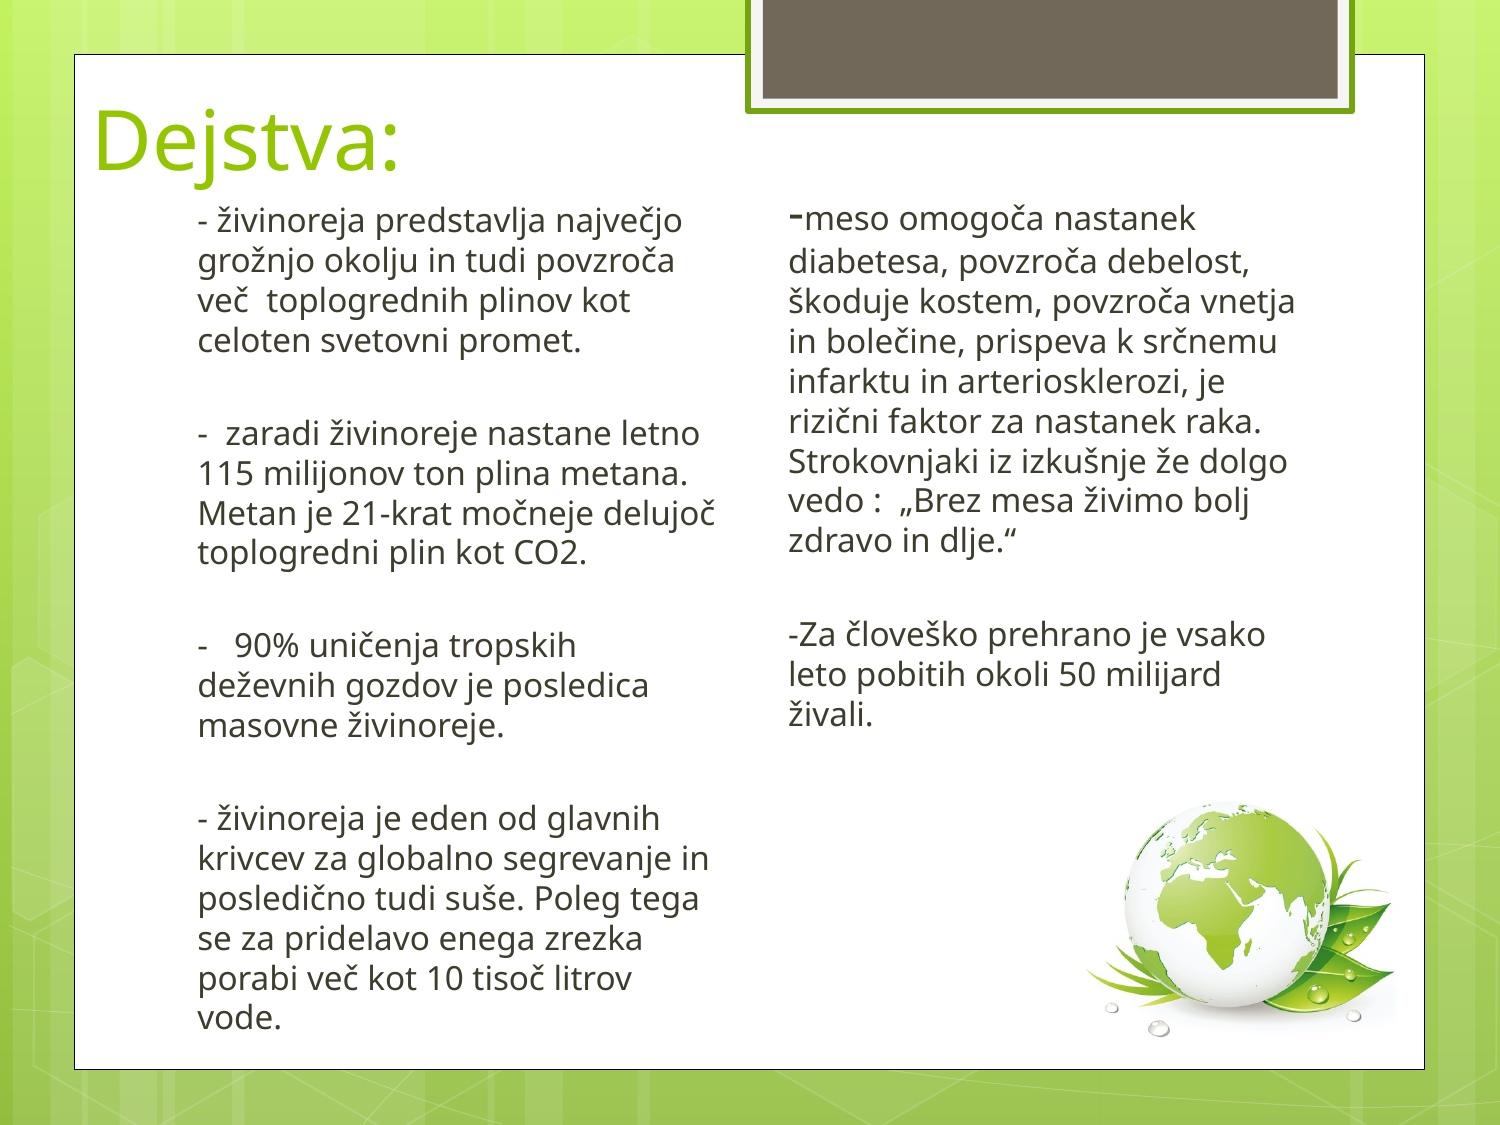

# Dejstva:
-meso omogoča nastanek diabetesa, povzroča debelost, škoduje kostem, povzroča vnetja in bolečine, prispeva k srčnemu infarktu in arteriosklerozi, je rizični faktor za nastanek raka.  Strokovnjaki iz izkušnje že dolgo vedo :  „Brez mesa živimo bolj zdravo in dlje.“
-Za človeško prehrano je vsako leto pobitih okoli 50 milijard živali.
- živinoreja predstavlja največjo grožnjo okolju in tudi povzroča več  toplogrednih plinov kot celoten svetovni promet.
-  zaradi živinoreje nastane letno 115 milijonov ton plina metana. Metan je 21-krat močneje delujoč toplogredni plin kot CO2.
-   90% uničenja tropskih  deževnih gozdov je posledica masovne živinoreje.
- živinoreja je eden od glavnih krivcev za globalno segrevanje in posledično tudi suše. Poleg tega se za pridelavo enega zrezka porabi več kot 10 tisoč litrov vode.